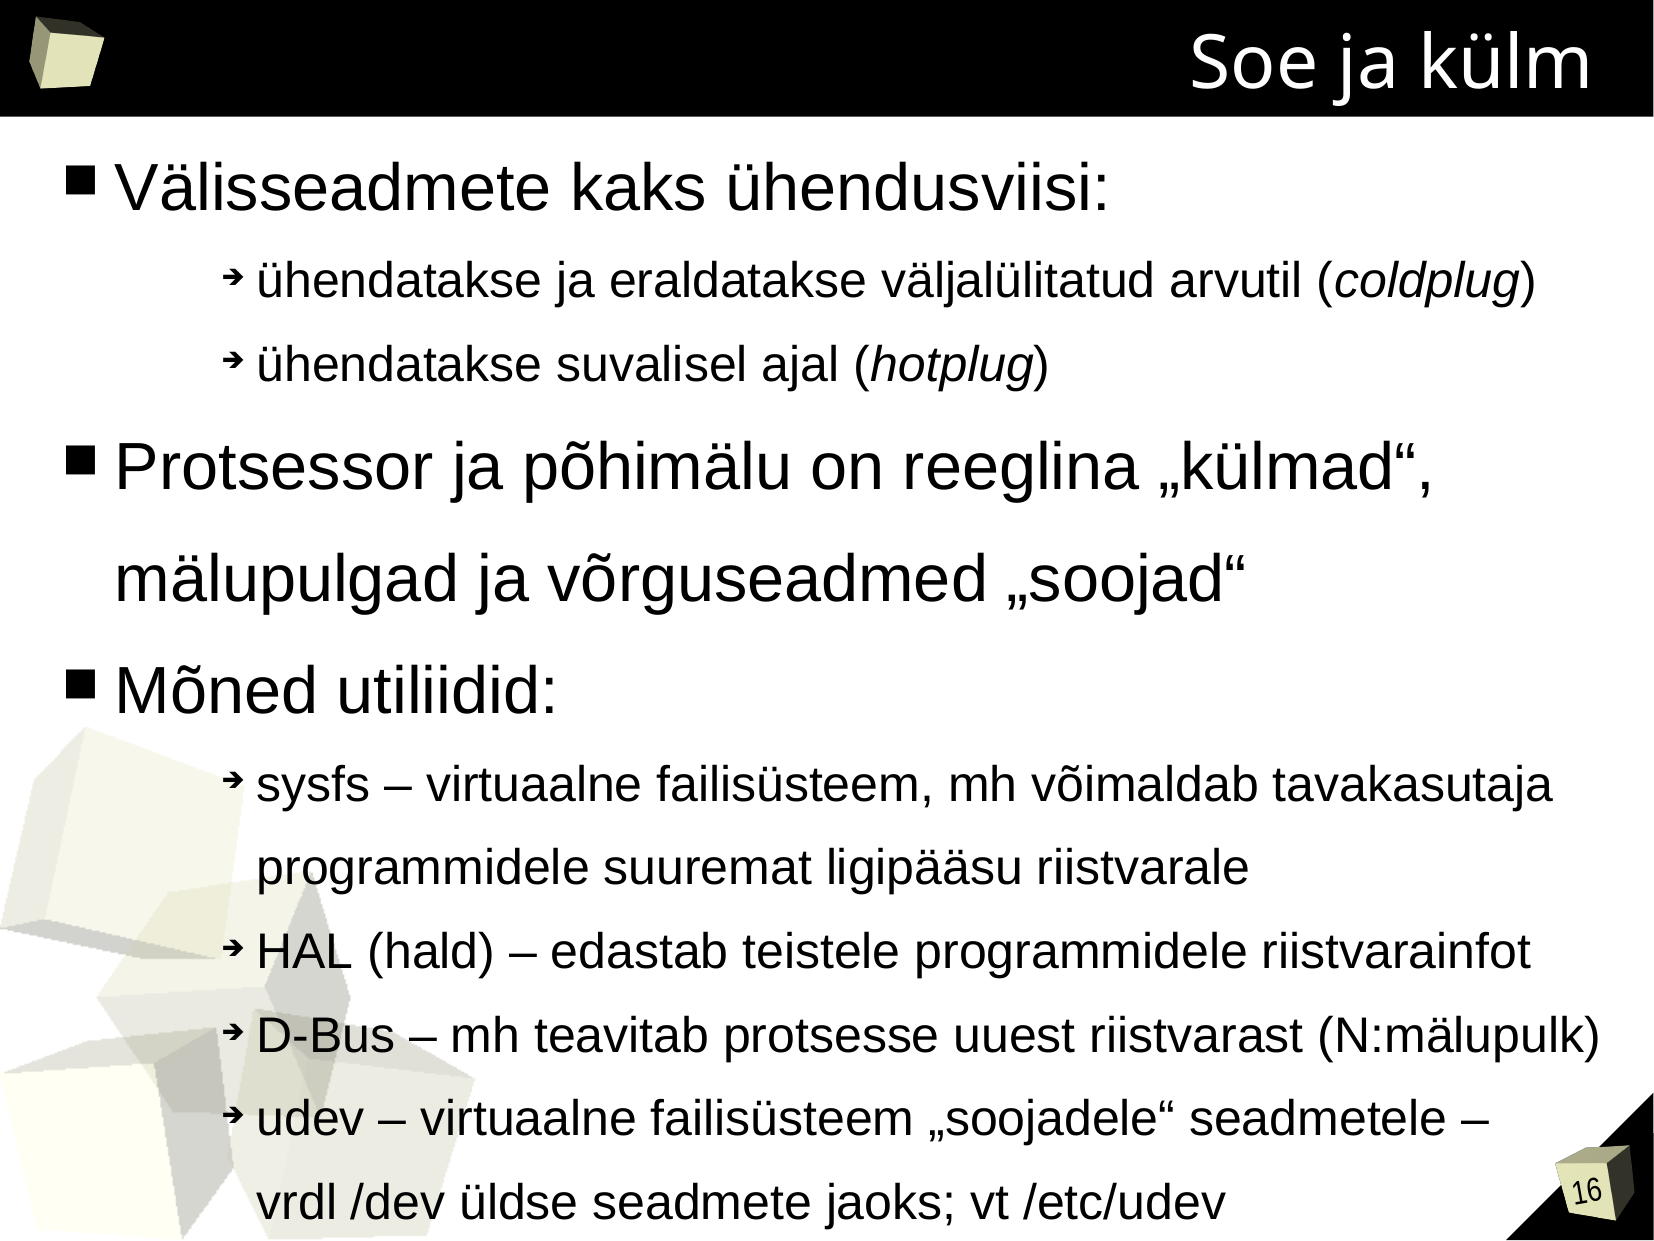

# Soe ja külm
Välisseadmete kaks ühendusviisi:
ühendatakse ja eraldatakse väljalülitatud arvutil (coldplug)
ühendatakse suvalisel ajal (hotplug)
Protsessor ja põhimälu on reeglina „külmad“, mälupulgad ja võrguseadmed „soojad“
Mõned utiliidid:
sysfs – virtuaalne failisüsteem, mh võimaldab tavakasutaja programmidele suuremat ligipääsu riistvarale
HAL (hald) – edastab teistele programmidele riistvarainfot
D-Bus – mh teavitab protsesse uuest riistvarast (N:mälupulk)
udev – virtuaalne failisüsteem „soojadele“ seadmetele – vrdl /dev üldse seadmete jaoks; vt /etc/udev